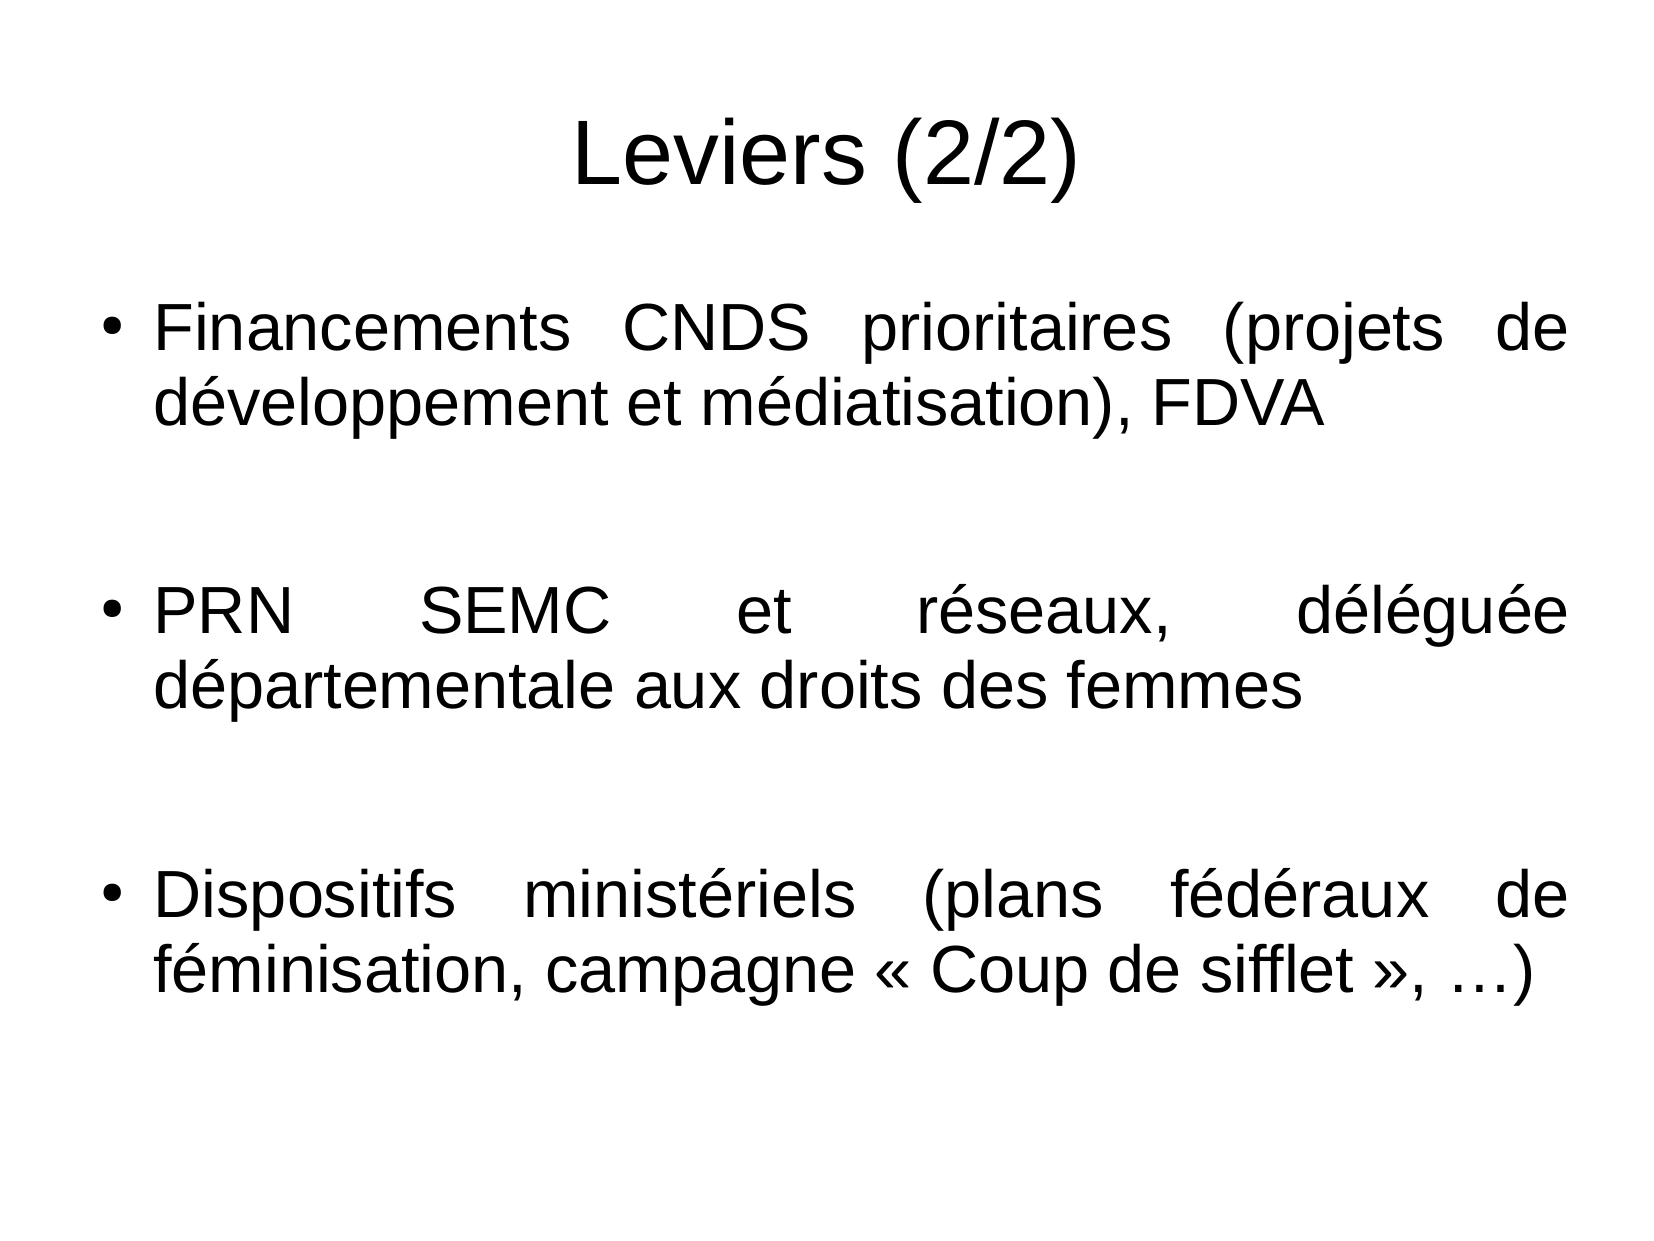

# Leviers (2/2)
Financements CNDS prioritaires (projets de développement et médiatisation), FDVA
PRN SEMC et réseaux, déléguée départementale aux droits des femmes
Dispositifs ministériels (plans fédéraux de féminisation, campagne « Coup de sifflet », …)